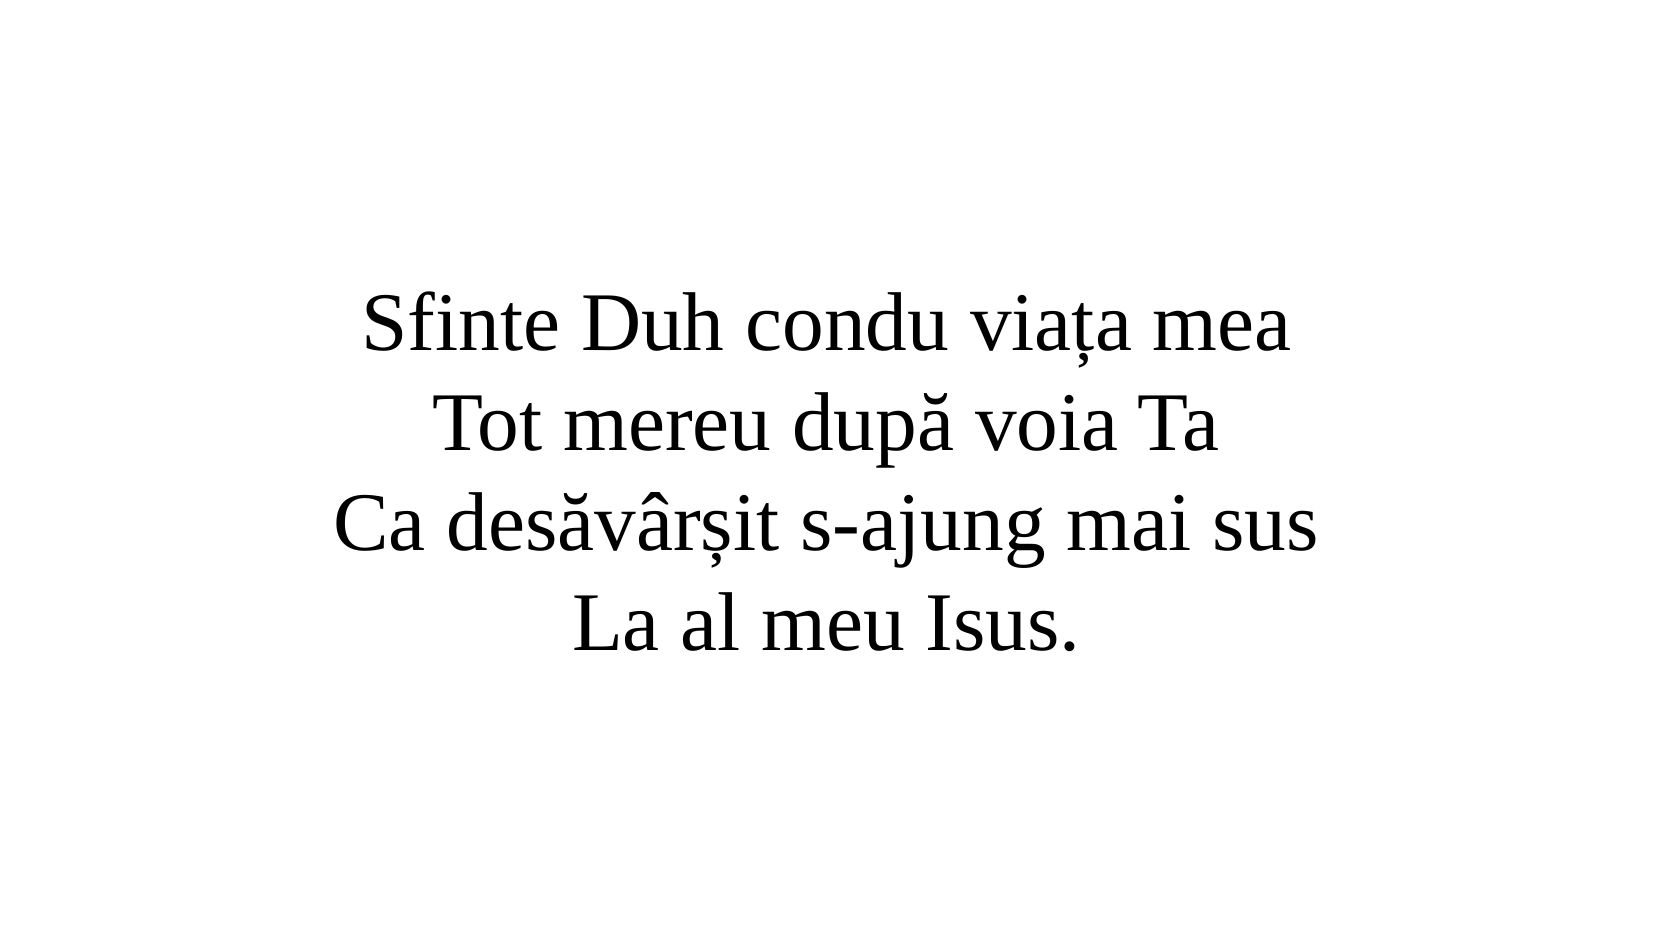

# Sfinte Duh condu viața mea
Tot mereu după voia Ta
Ca desăvârșit s-ajung mai sus
La al meu Isus.